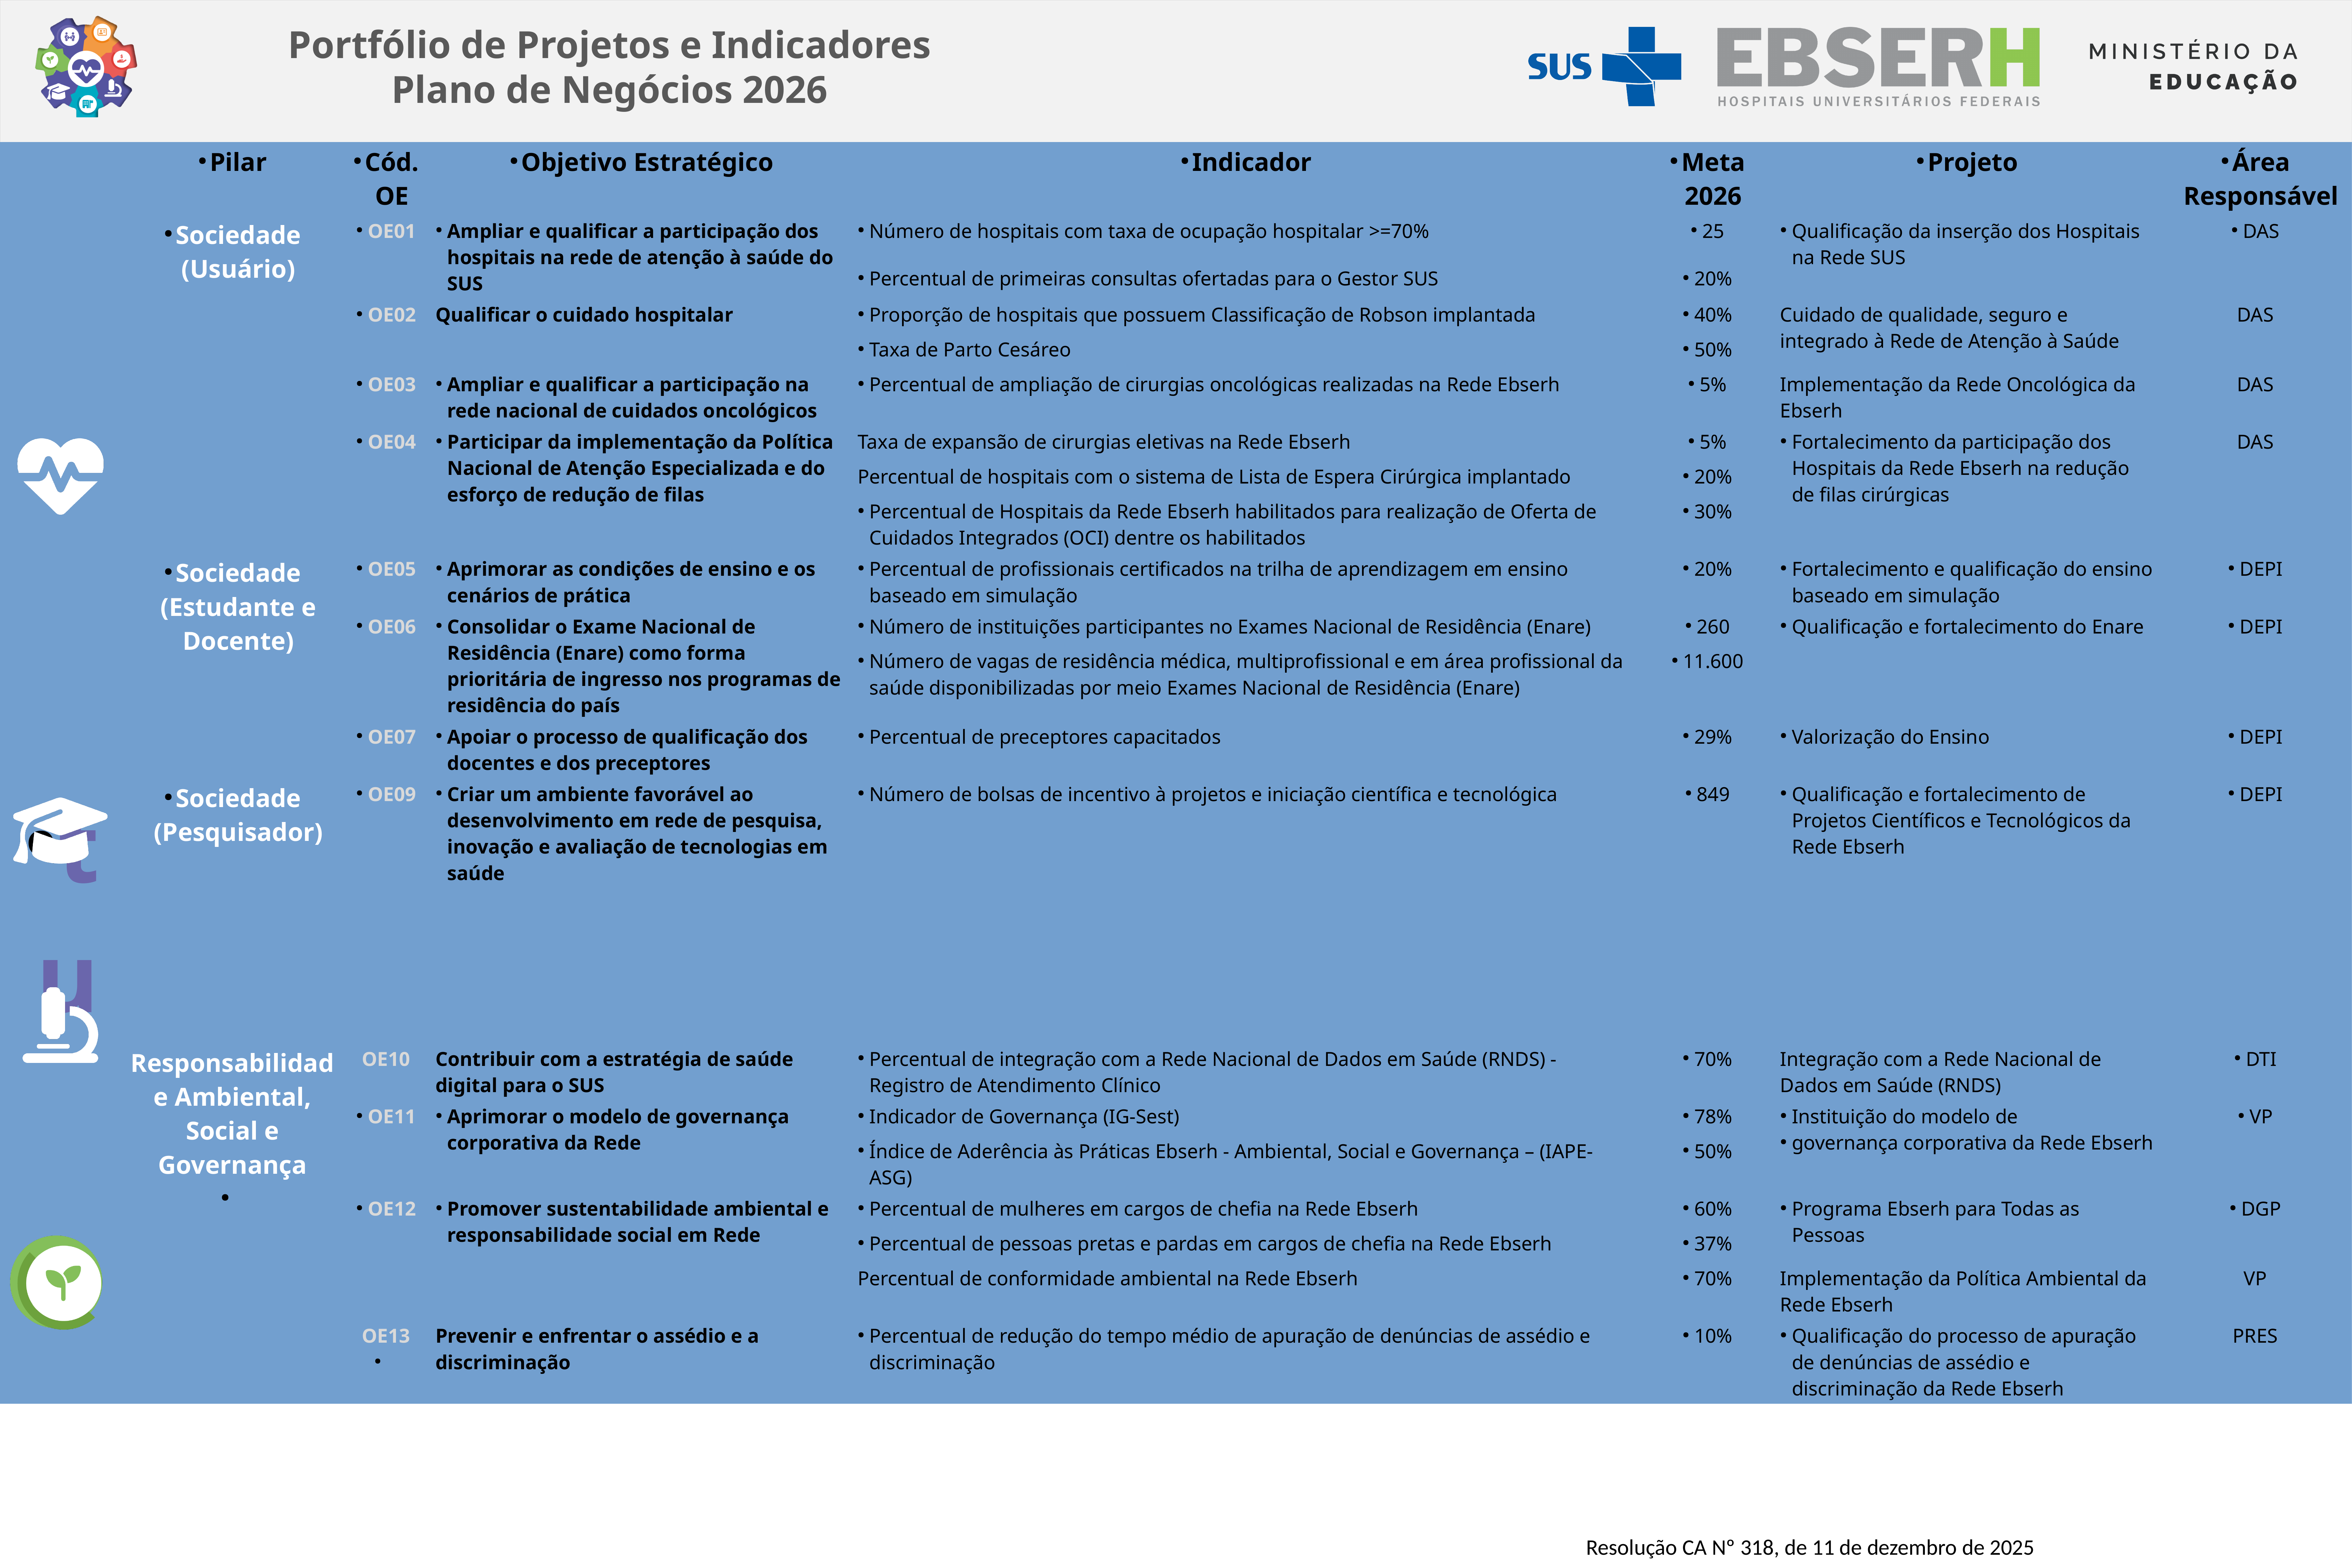

Portfólio de Projetos e Indicadores
Plano de Negócios 2026
| | Pilar | Cód. OE | Objetivo Estratégico | Indicador | Meta 2026 | Projeto | Área Responsável |
| --- | --- | --- | --- | --- | --- | --- | --- |
| | Sociedade (Usuário) | OE01 | Ampliar e qualificar a participação dos hospitais na rede de atenção à saúde do SUS | Número de hospitais com taxa de ocupação hospitalar >=70% | 25 | Qualificação da inserção dos Hospitais na Rede SUS | DAS |
| | | | | Percentual de primeiras consultas ofertadas para o Gestor SUS | 20% | | |
| | | OE02 | Qualificar o cuidado hospitalar | Proporção de hospitais que possuem Classificação de Robson implantada | 40% | Cuidado de qualidade, seguro e integrado à Rede de Atenção à Saúde | DAS |
| | | | | Taxa de Parto Cesáreo | 50% | | |
| | | OE03 | Ampliar e qualificar a participação na rede nacional de cuidados oncológicos | Percentual de ampliação de cirurgias oncológicas realizadas na Rede Ebserh | 5% | Implementação da Rede Oncológica da Ebserh | DAS |
| | | OE04 | Participar da implementação da Política Nacional de Atenção Especializada e do esforço de redução de filas | Taxa de expansão de cirurgias eletivas na Rede Ebserh | 5% | Fortalecimento da participação dos Hospitais da Rede Ebserh na redução de filas cirúrgicas | DAS |
| | | | | Percentual de hospitais com o sistema de Lista de Espera Cirúrgica implantado | 20% | | |
| | | | | Percentual de Hospitais da Rede Ebserh habilitados para realização de Oferta de Cuidados Integrados (OCI) dentre os habilitados | 30% | | |
| | Sociedade (Estudante e Docente) | OE05 | Aprimorar as condições de ensino e os cenários de prática | Percentual de profissionais certificados na trilha de aprendizagem em ensino baseado em simulação | 20% | Fortalecimento e qualificação do ensino baseado em simulação | DEPI |
| | | OE06 | Consolidar o Exame Nacional de Residência (Enare) como forma prioritária de ingresso nos programas de residência do país | Número de instituições participantes no Exames Nacional de Residência (Enare) | 260 | Qualificação e fortalecimento do Enare | DEPI |
| | | | | Número de vagas de residência médica, multiprofissional e em área profissional da saúde disponibilizadas por meio Exames Nacional de Residência (Enare) | 11.600 | | |
| | | OE07 | Apoiar o processo de qualificação dos docentes e dos preceptores | Percentual de preceptores capacitados | 29% | Valorização do Ensino | DEPI |
| tu | Sociedade (Pesquisador) | OE09 | Criar um ambiente favorável ao desenvolvimento em rede de pesquisa, inovação e avaliação de tecnologias em saúde | Número de bolsas de incentivo à projetos e iniciação científica e tecnológica | 849 | Qualificação e fortalecimento de Projetos Científicos e Tecnológicos da Rede Ebserh | DEPI |
| | Responsabilidade Ambiental, Social e Governança | OE10 | Contribuir com a estratégia de saúde digital para o SUS | Percentual de integração com a Rede Nacional de Dados em Saúde (RNDS) - Registro de Atendimento Clínico | 70% | Integração com a Rede Nacional de Dados em Saúde (RNDS) | DTI |
| | | OE11 | Aprimorar o modelo de governança corporativa da Rede | Indicador de Governança (IG-Sest) | 78% | Instituição do modelo de governança corporativa da Rede Ebserh | VP |
| | | | | Índice de Aderência às Práticas Ebserh - Ambiental, Social e Governança – (IAPE-ASG) | 50% | | |
| | | OE12 | Promover sustentabilidade ambiental e responsabilidade social em Rede | Percentual de mulheres em cargos de chefia na Rede Ebserh | 60% | Programa Ebserh para Todas as Pessoas | DGP |
| | | | | Percentual de pessoas pretas e pardas em cargos de chefia na Rede Ebserh | 37% | | |
| | | | | Percentual de conformidade ambiental na Rede Ebserh | 70% | Implementação da Política Ambiental da Rede Ebserh | VP |
| | | OE13 | Prevenir e enfrentar o assédio e a discriminação | Percentual de redução do tempo médio de apuração de denúncias de assédio e discriminação | 10% | Qualificação do processo de apuração de denúncias de assédio e discriminação da Rede Ebserh ​ | PRES |
Resolução CA Nº 318, de 11 de dezembro de 2025